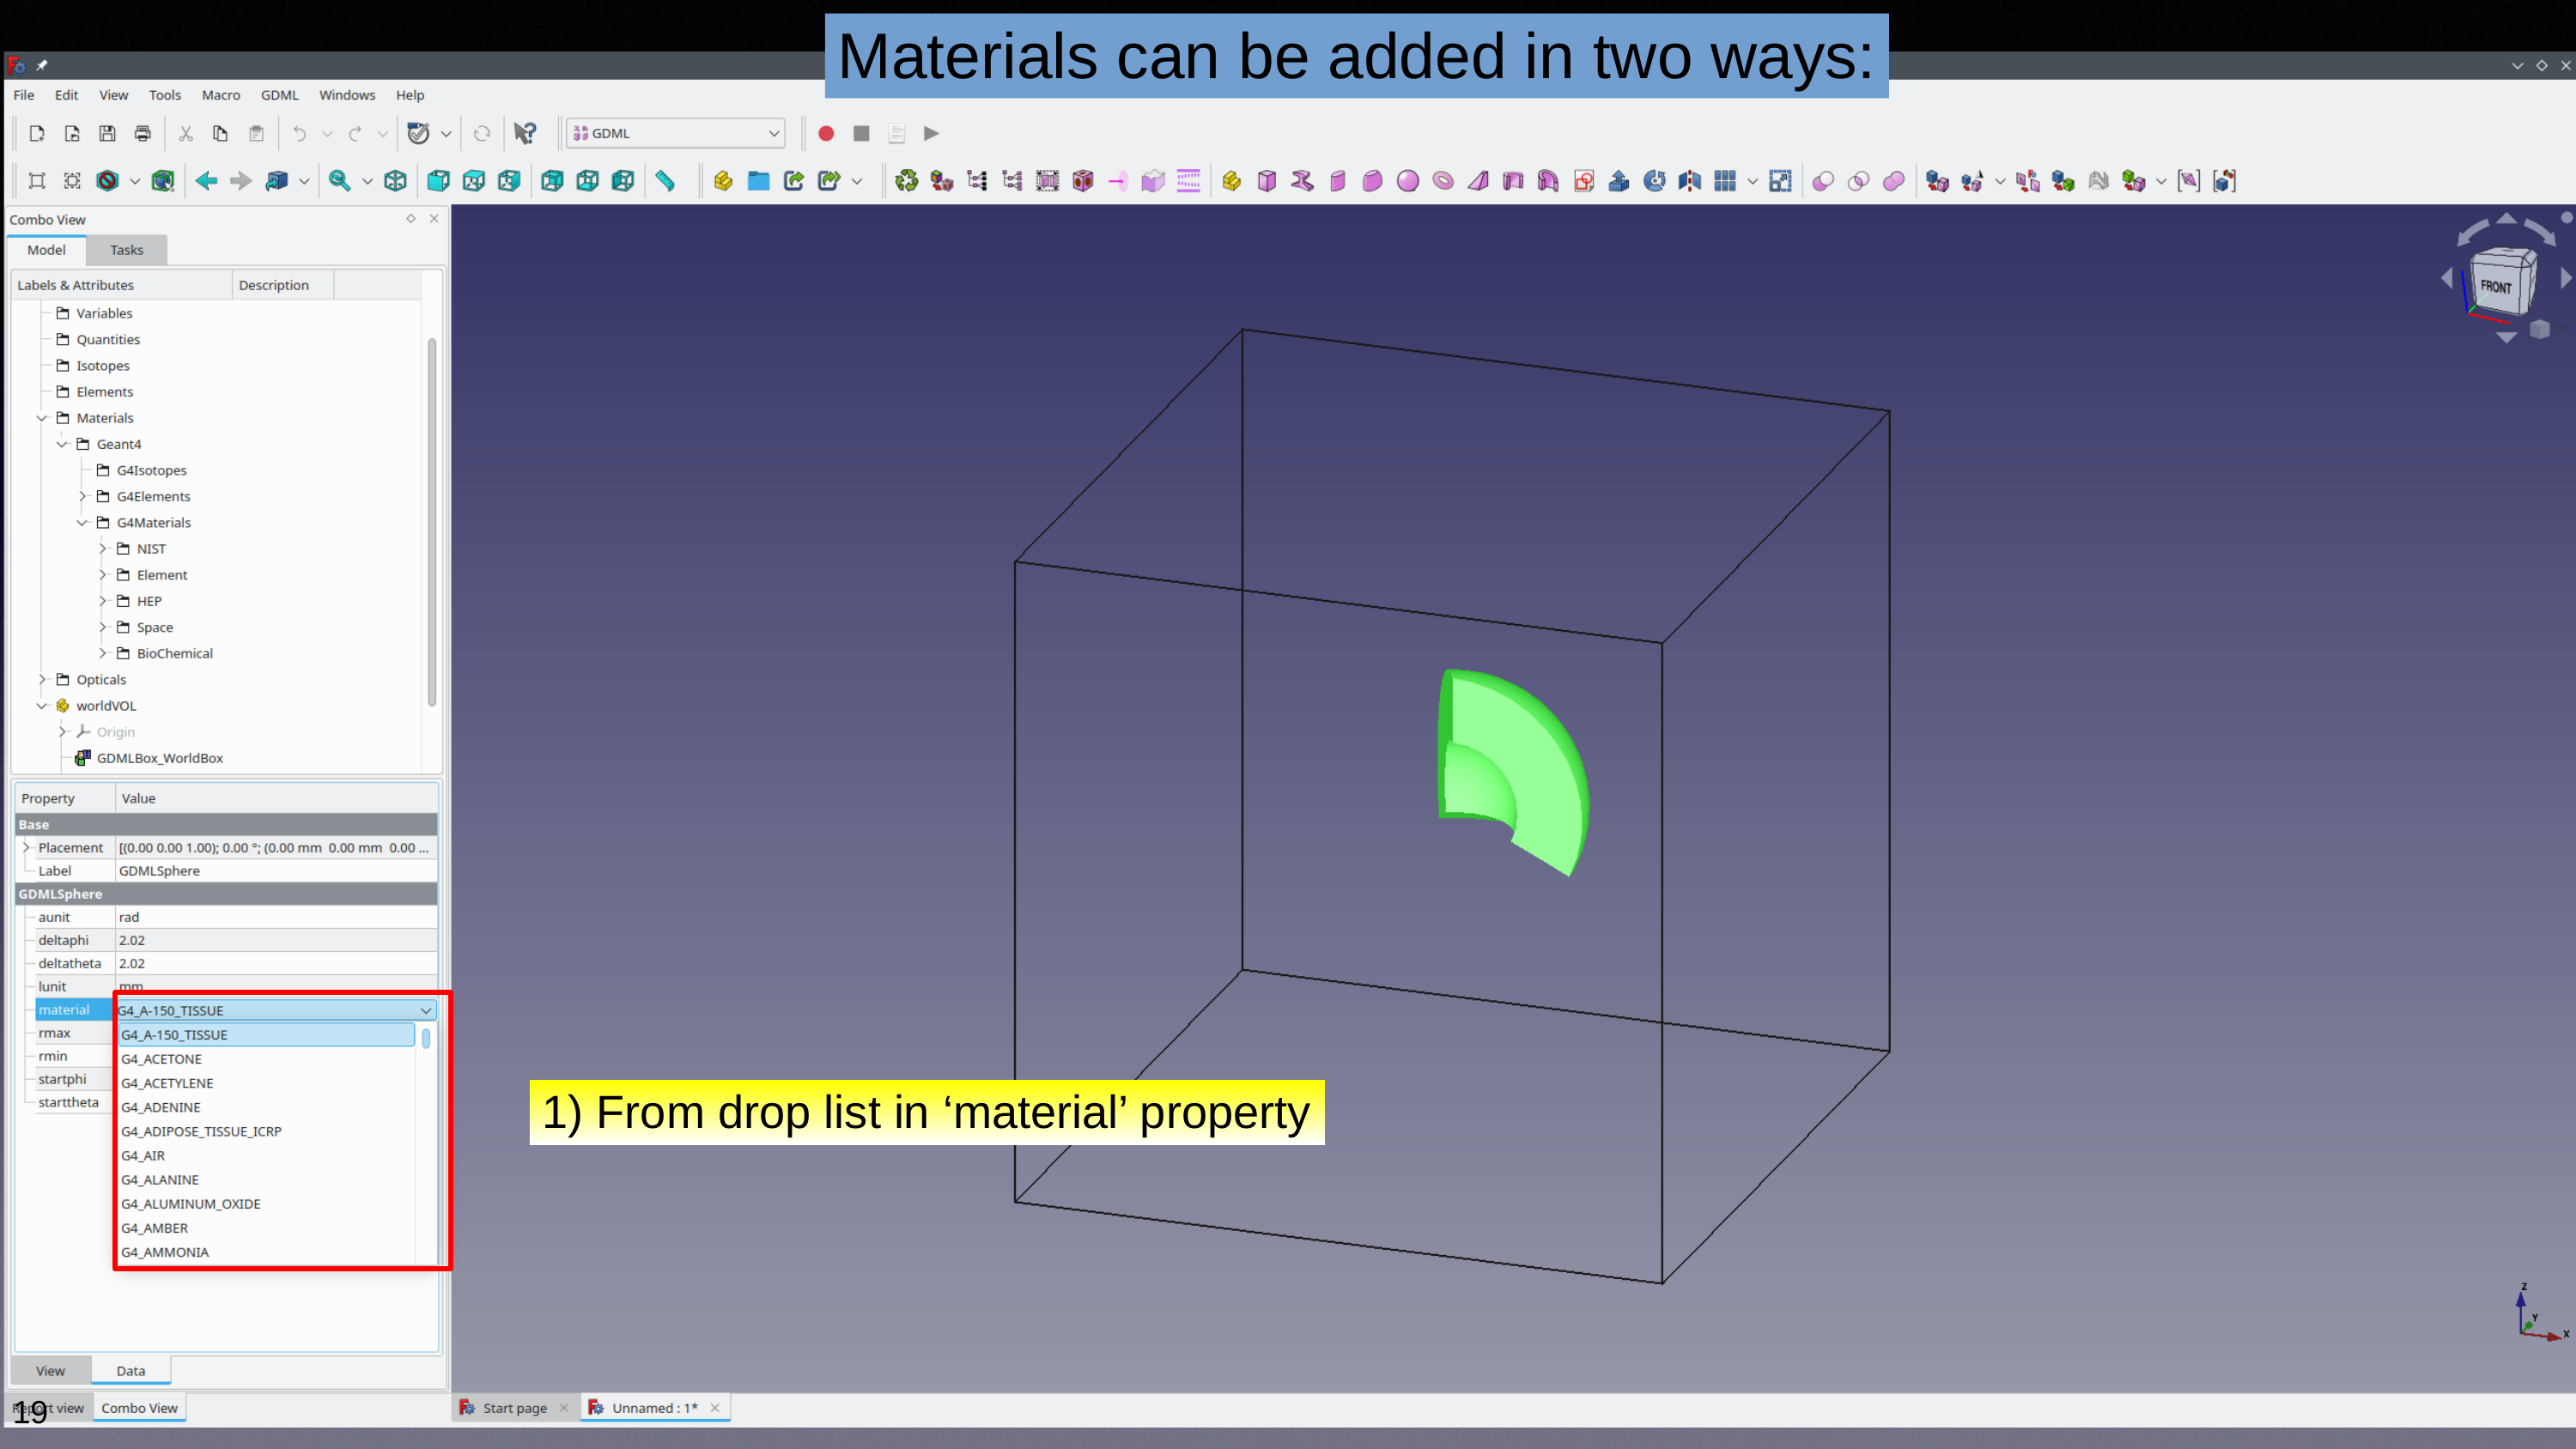

Materials can be added in two ways:
1) From drop list in ‘material’ property
19